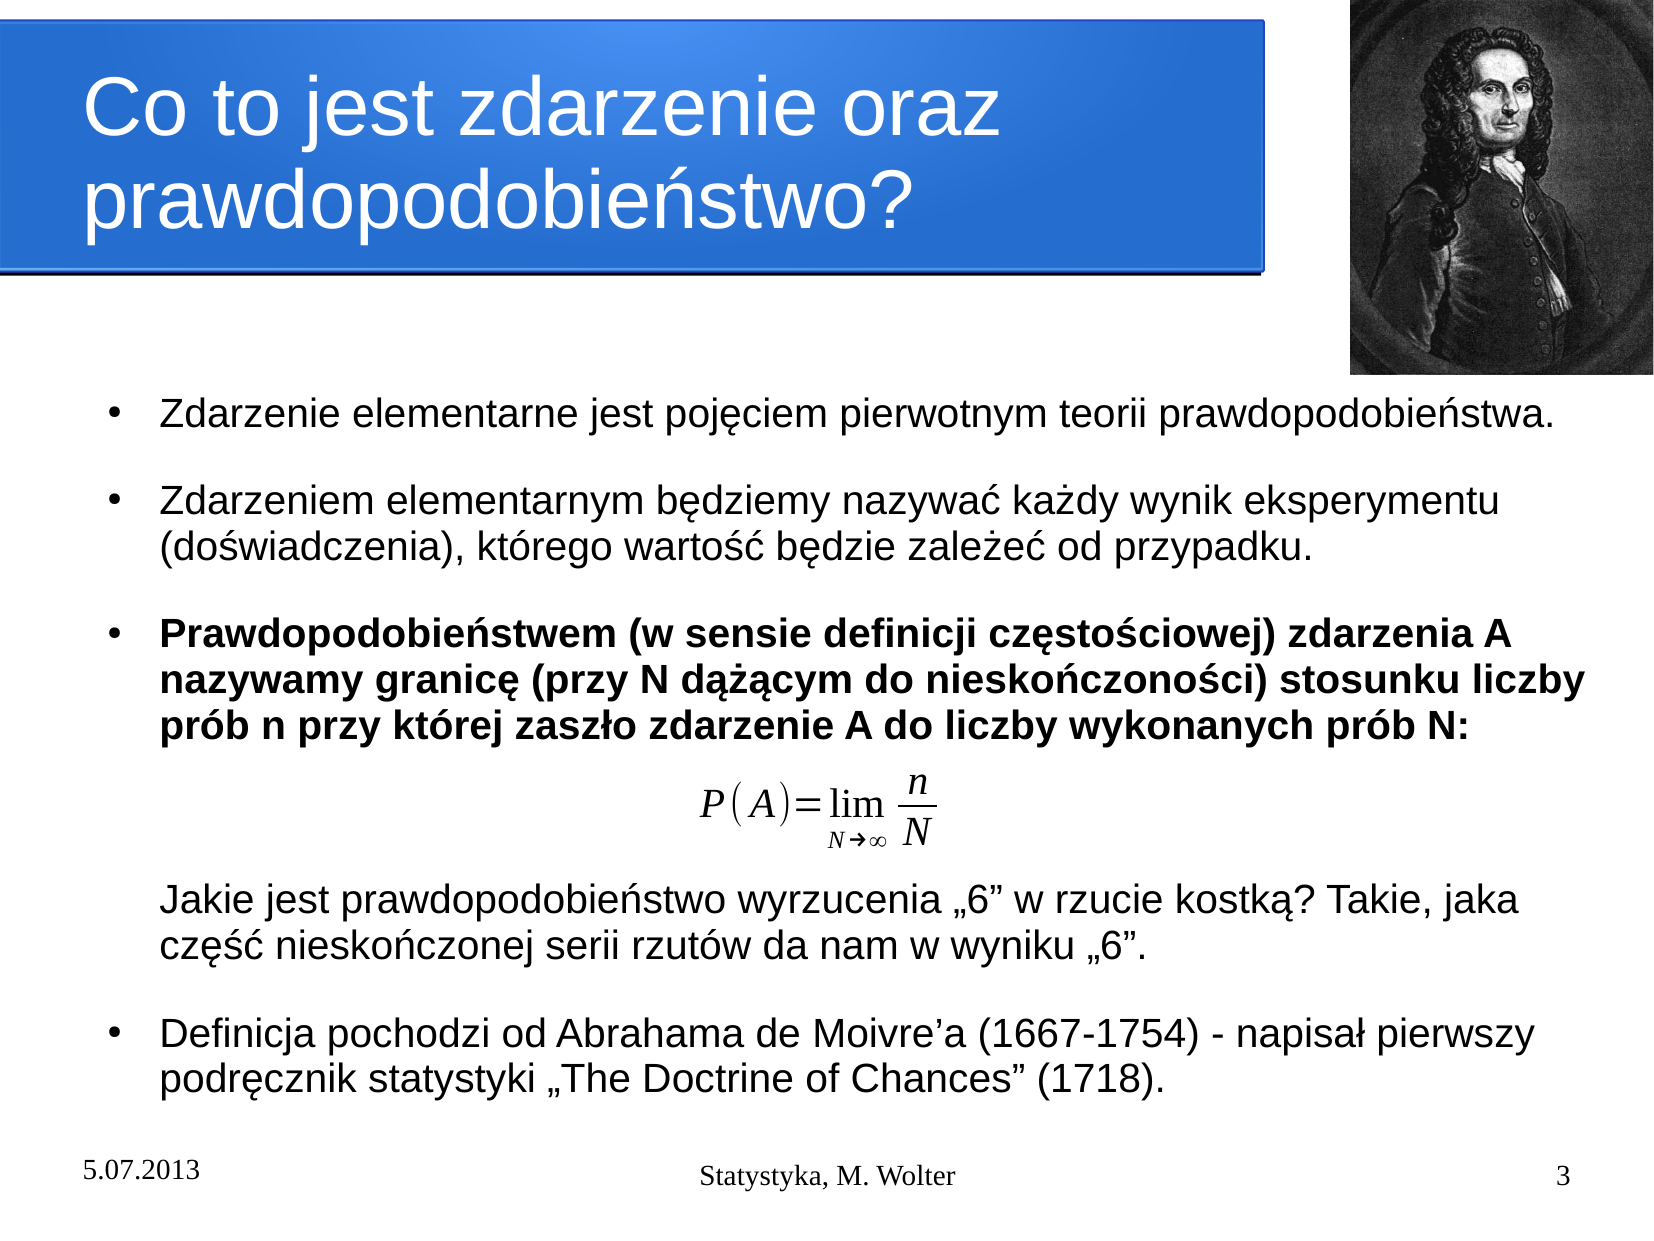

# Co to jest zdarzenie oraz prawdopodobieństwo?
Zdarzenie elementarne jest pojęciem pierwotnym teorii prawdopodobieństwa.
Zdarzeniem elementarnym będziemy nazywać każdy wynik eksperymentu (doświadczenia), którego wartość będzie zależeć od przypadku.
Prawdopodobieństwem (w sensie definicji częstościowej) zdarzenia A nazywamy granicę (przy N dążącym do nieskończoności) stosunku liczby prób n przy której zaszło zdarzenie A do liczby wykonanych prób N:
Jakie jest prawdopodobieństwo wyrzucenia „6” w rzucie kostką? Takie, jaka część nieskończonej serii rzutów da nam w wyniku „6”.
Definicja pochodzi od Abrahama de Moivre’a (1667-1754) - napisał pierwszy podręcznik statystyki „The Doctrine of Chances” (1718).
5.07.2013
Statystyka, M. Wolter
3